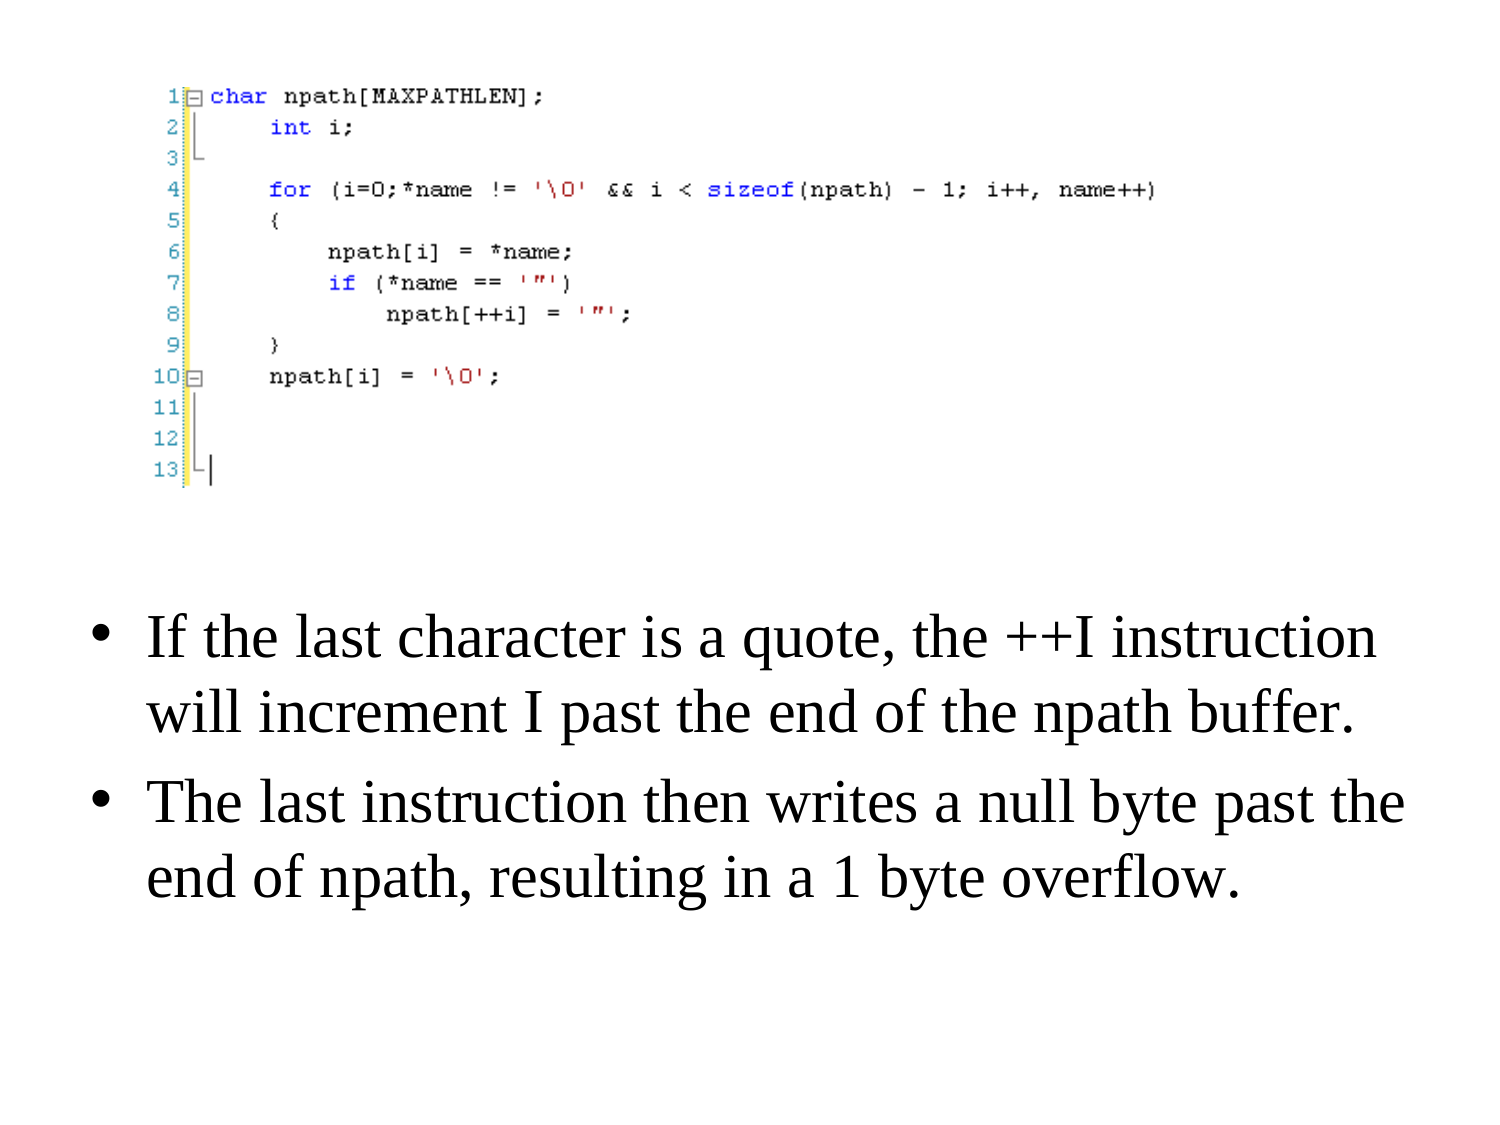

# If the last character is a quote, the ++I instruction will increment I past the end of the npath buffer.
The last instruction then writes a null byte past the end of npath, resulting in a 1 byte overflow.